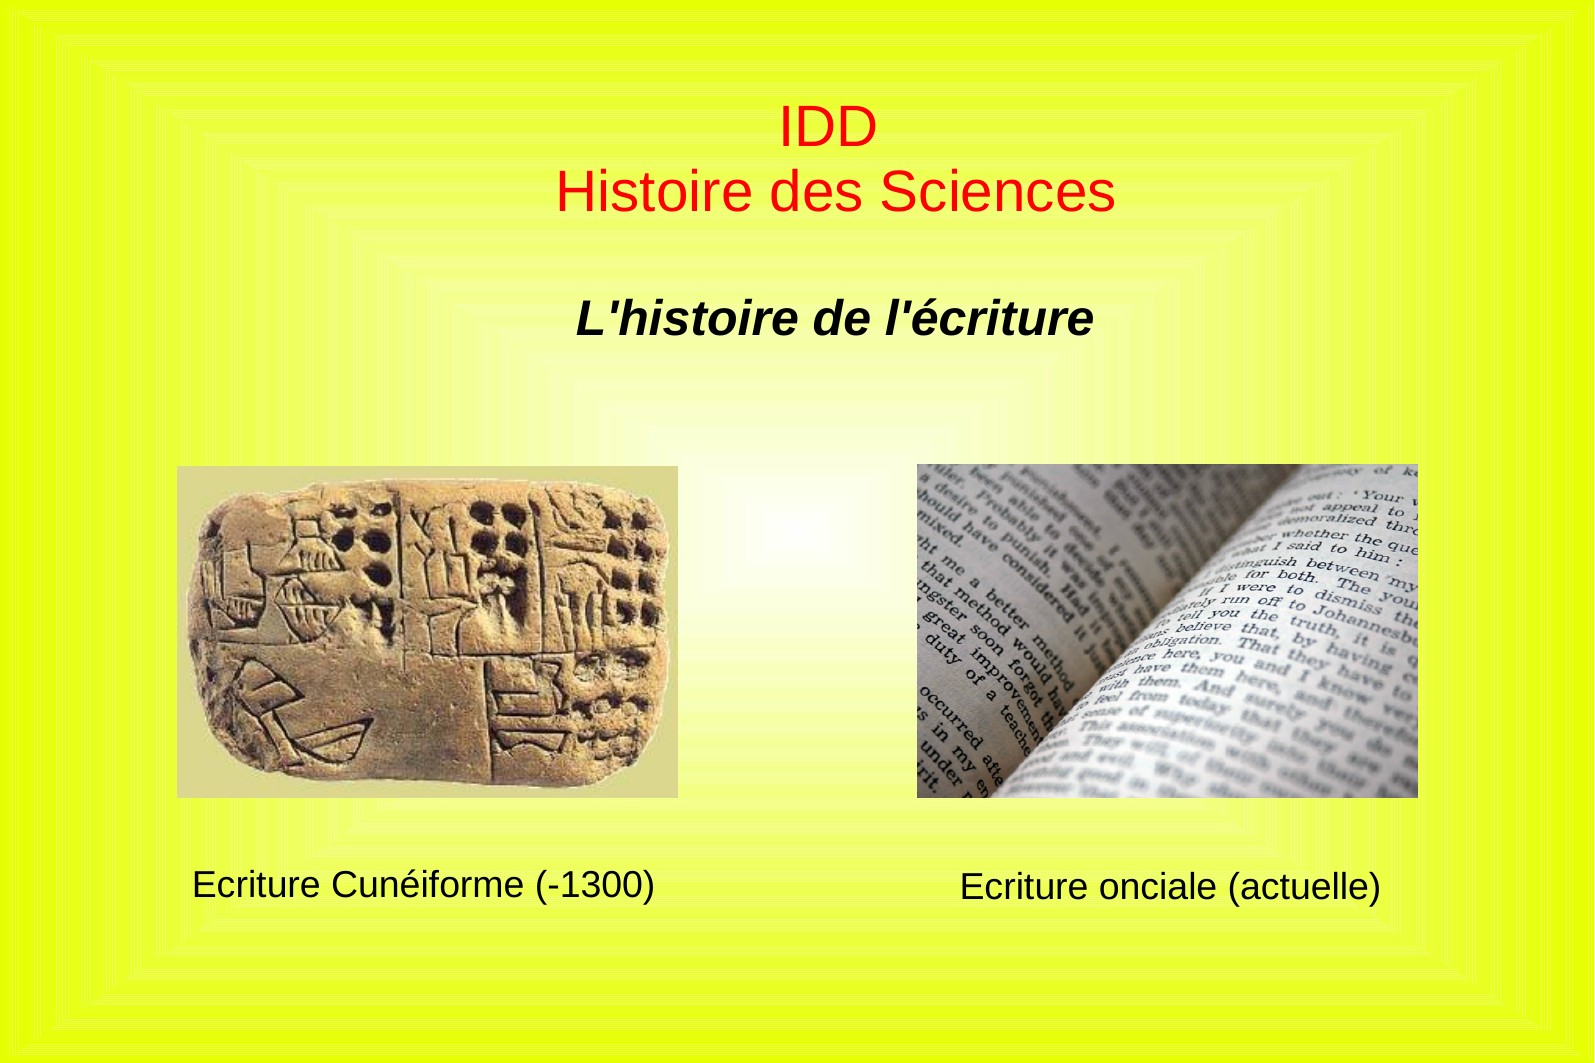

IDD
 Histoire des Sciences
L'histoire de l'écriture
Ecriture Cunéiforme (-1300)
Ecriture onciale (actuelle)